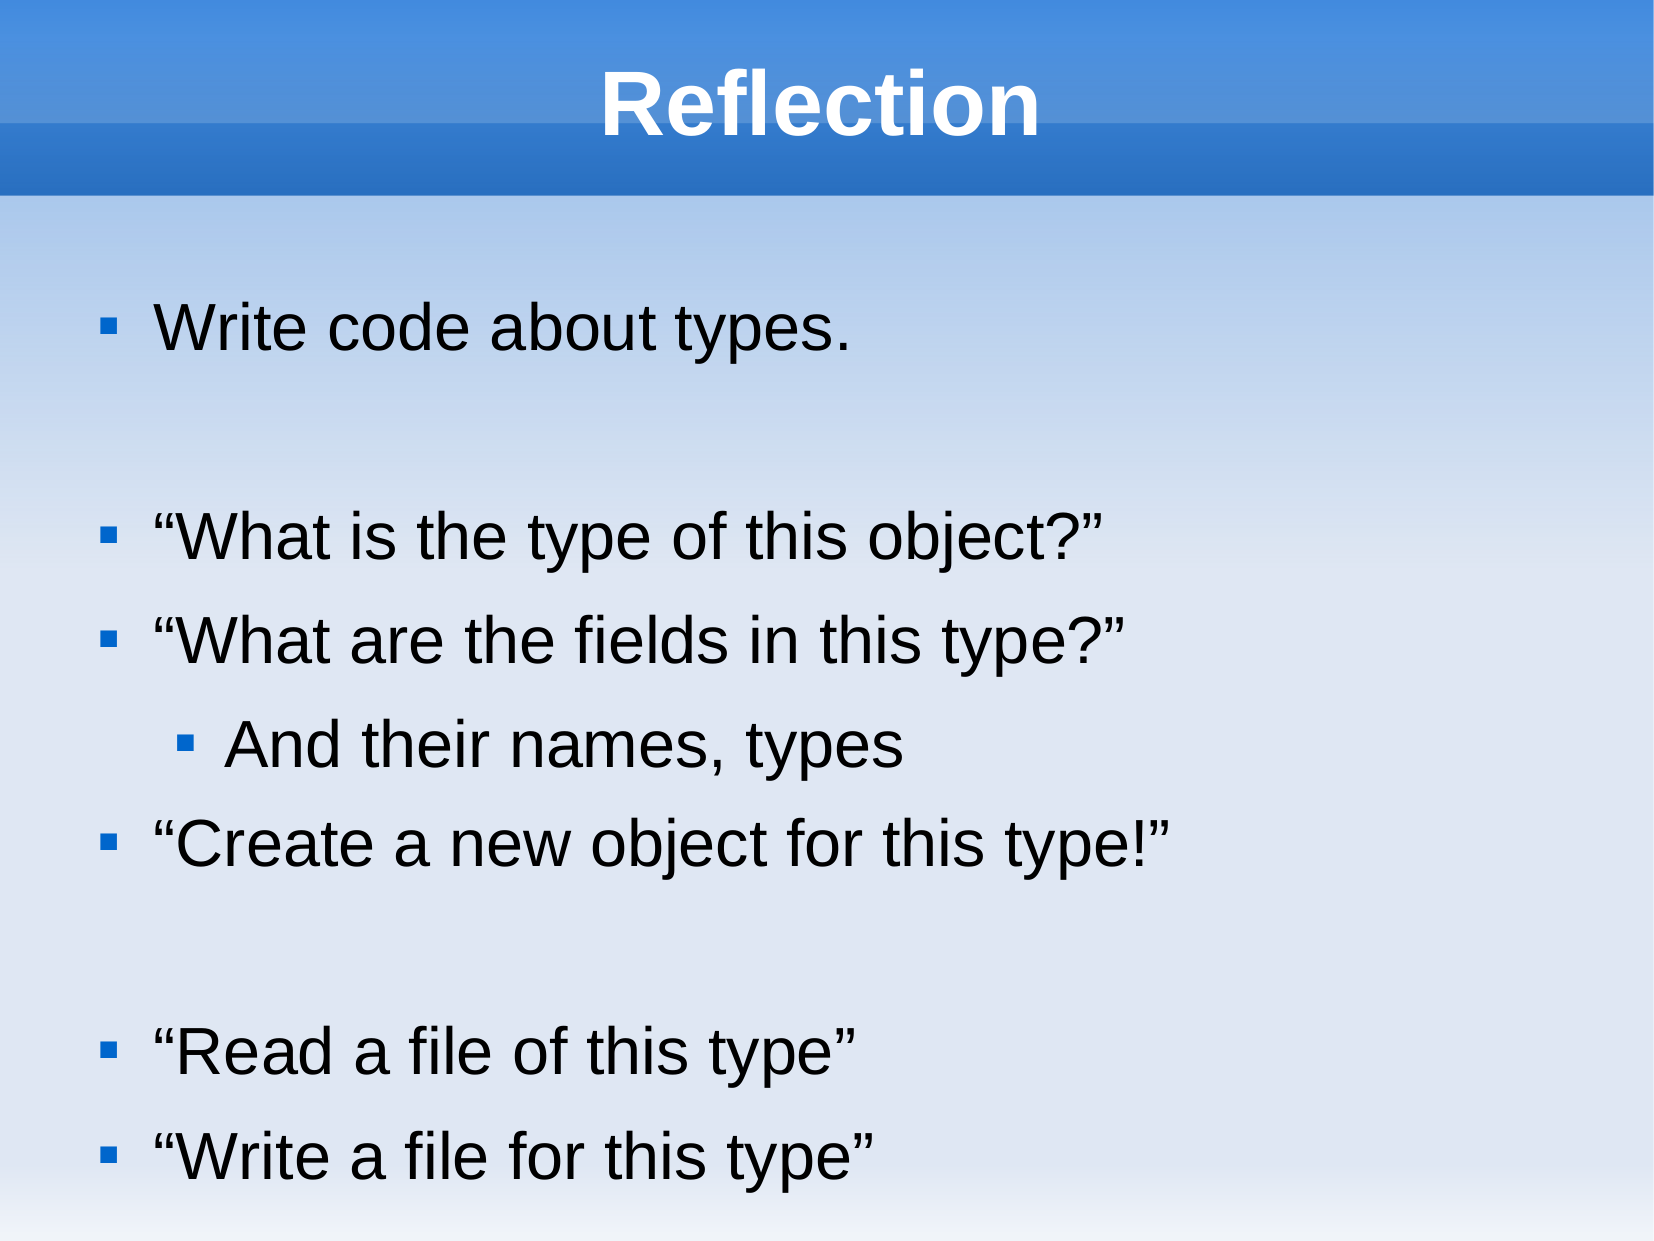

# Reflection
Write code about types.
“What is the type of this object?”
“What are the fields in this type?”
And their names, types
“Create a new object for this type!”
“Read a file of this type”
“Write a file for this type”